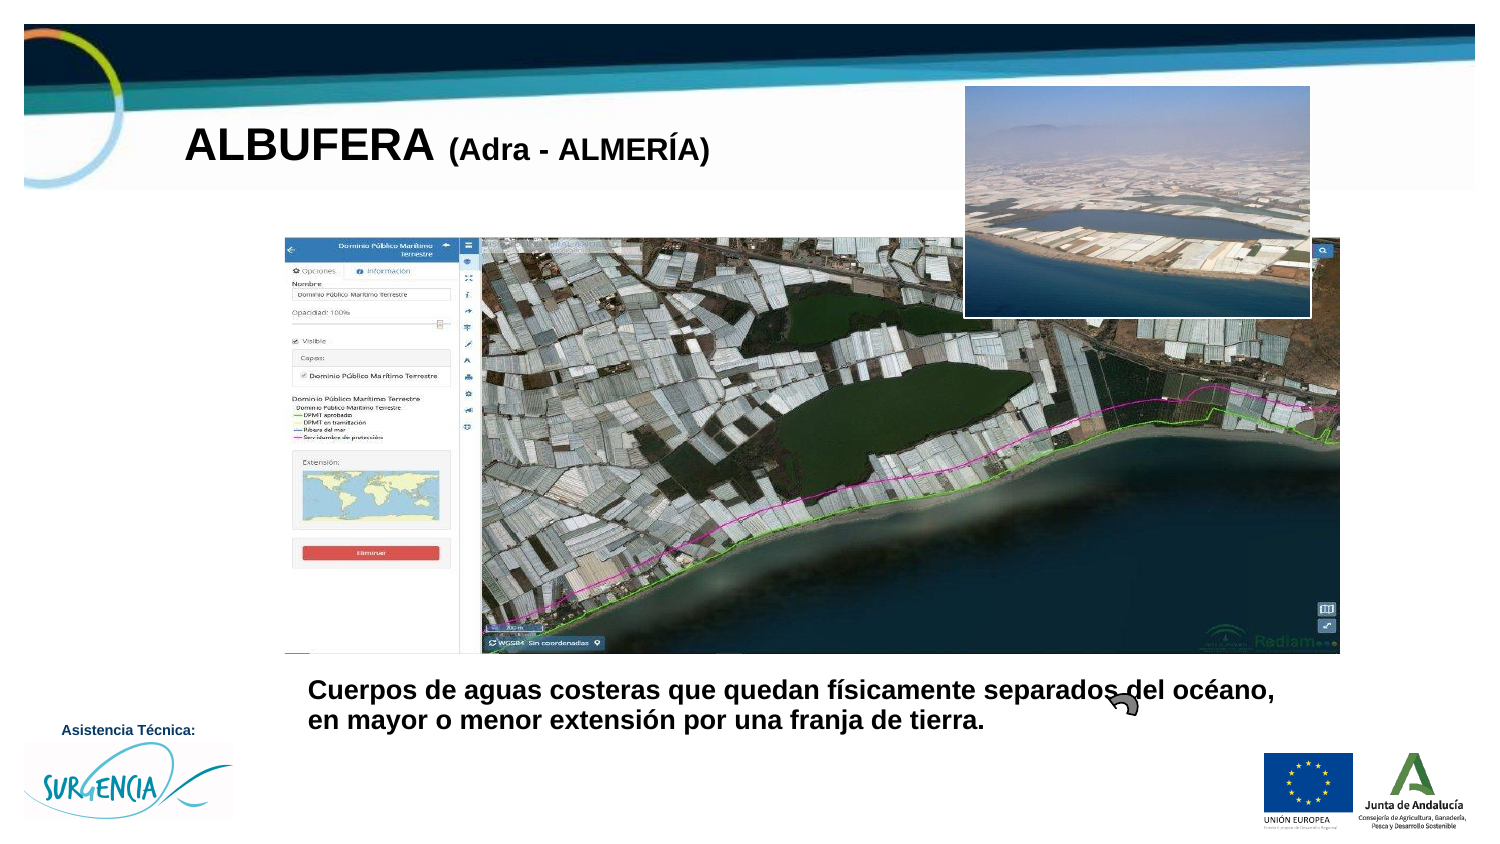

Asistencia Técnica:
ALBUFERA (Adra - ALMERÍA)
Cuerpos de aguas costeras que quedan físicamente separados del océano, en mayor o menor extensión por una franja de tierra.